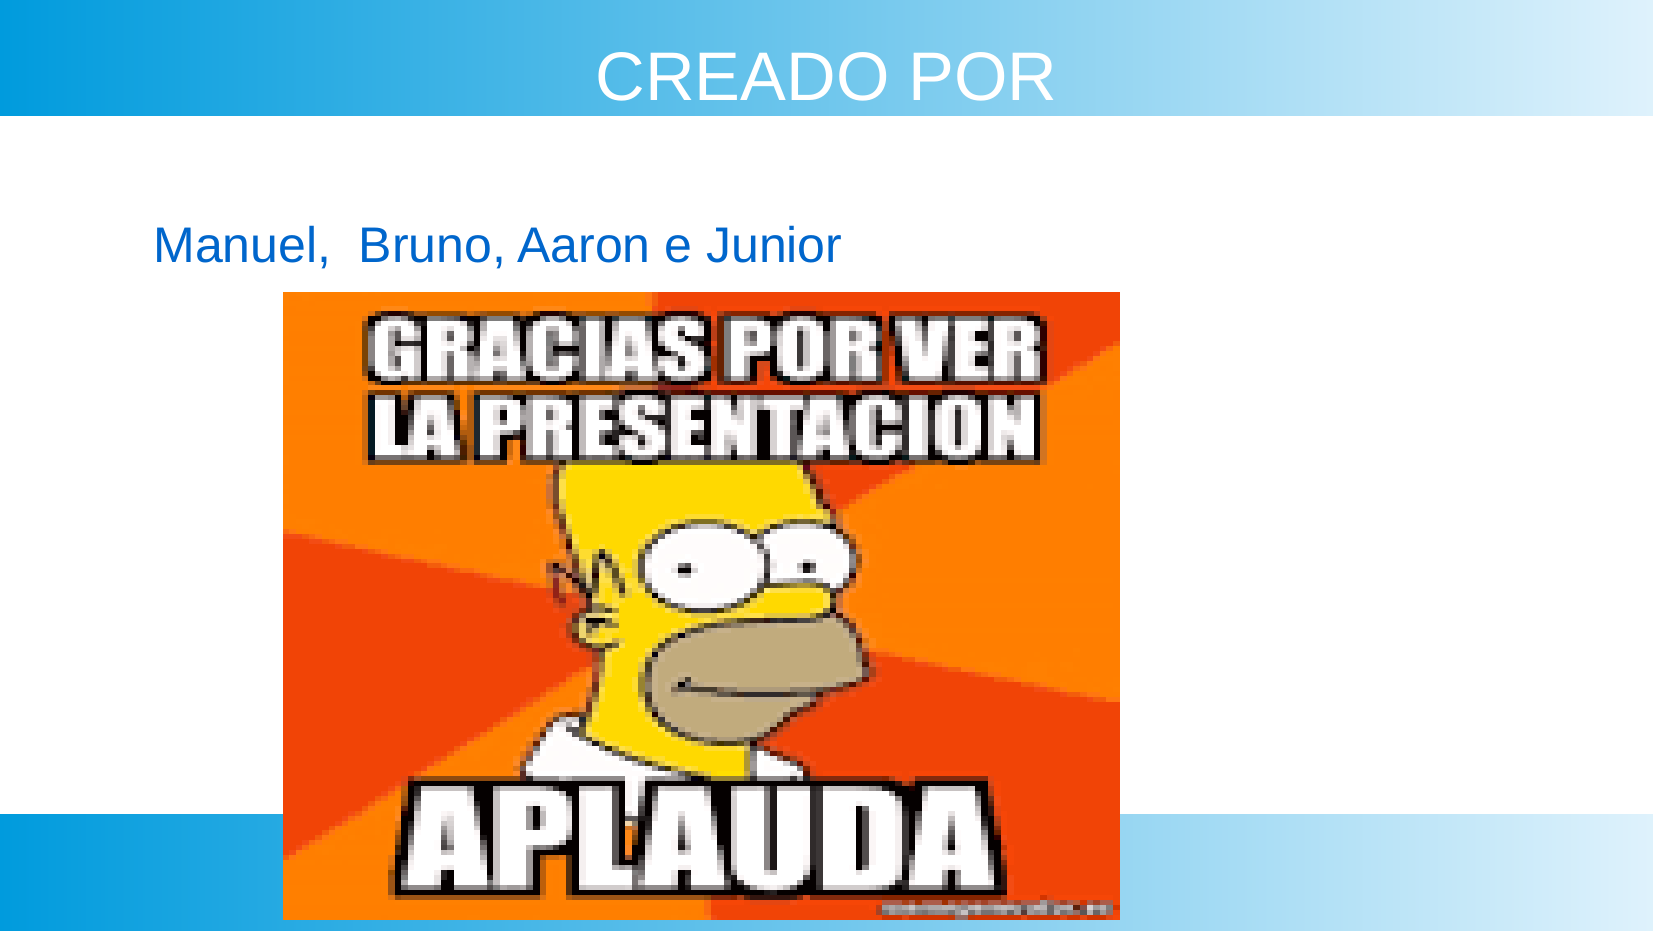

# CREADO POR
Manuel, Bruno, Aaron e Junior